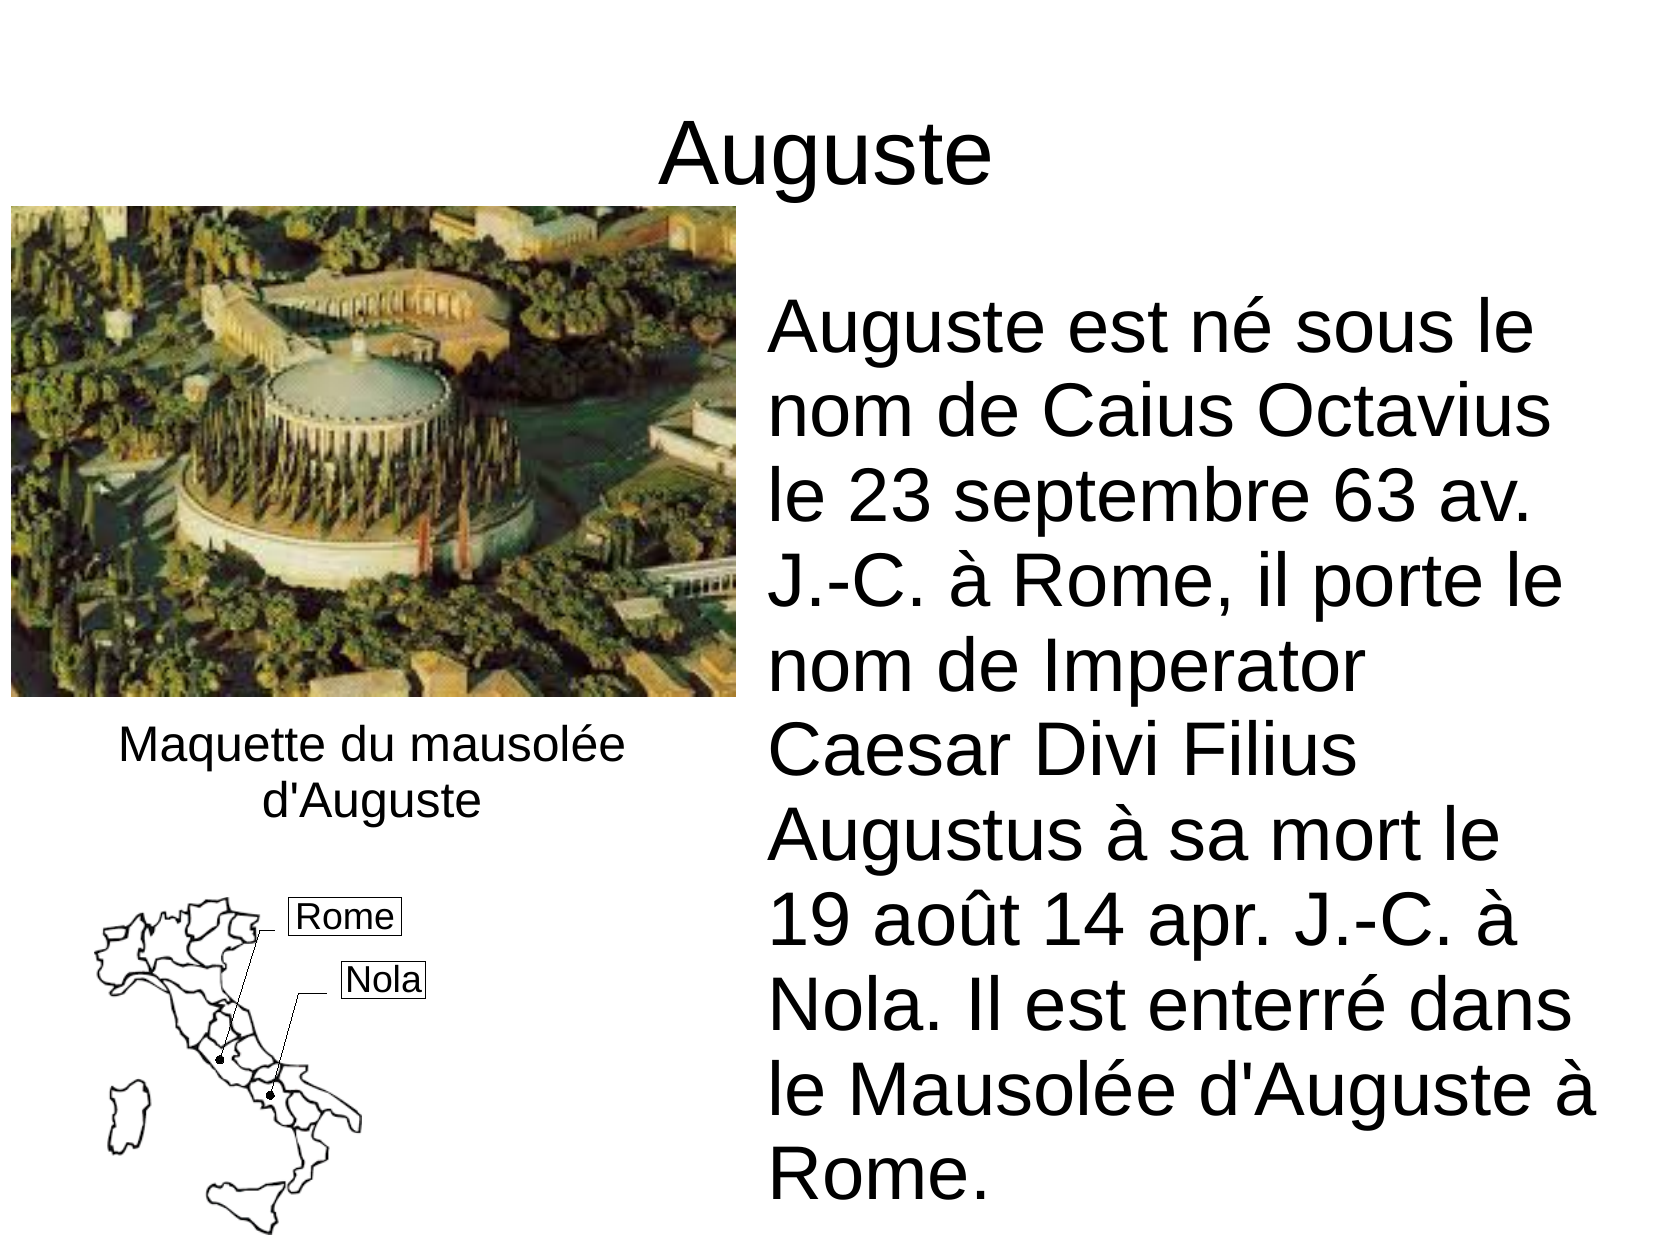

# Auguste
Auguste est né sous le nom de Caius Octavius le 23 septembre 63 av. J.-C. à Rome, il porte le nom de Imperator Caesar Divi Filius Augustus à sa mort le 19 août 14 apr. J.-C. à Nola. Il est enterré dans le Mausolée d'Auguste à Rome.
Maquette du mausolée d'Auguste
Rome
Nola